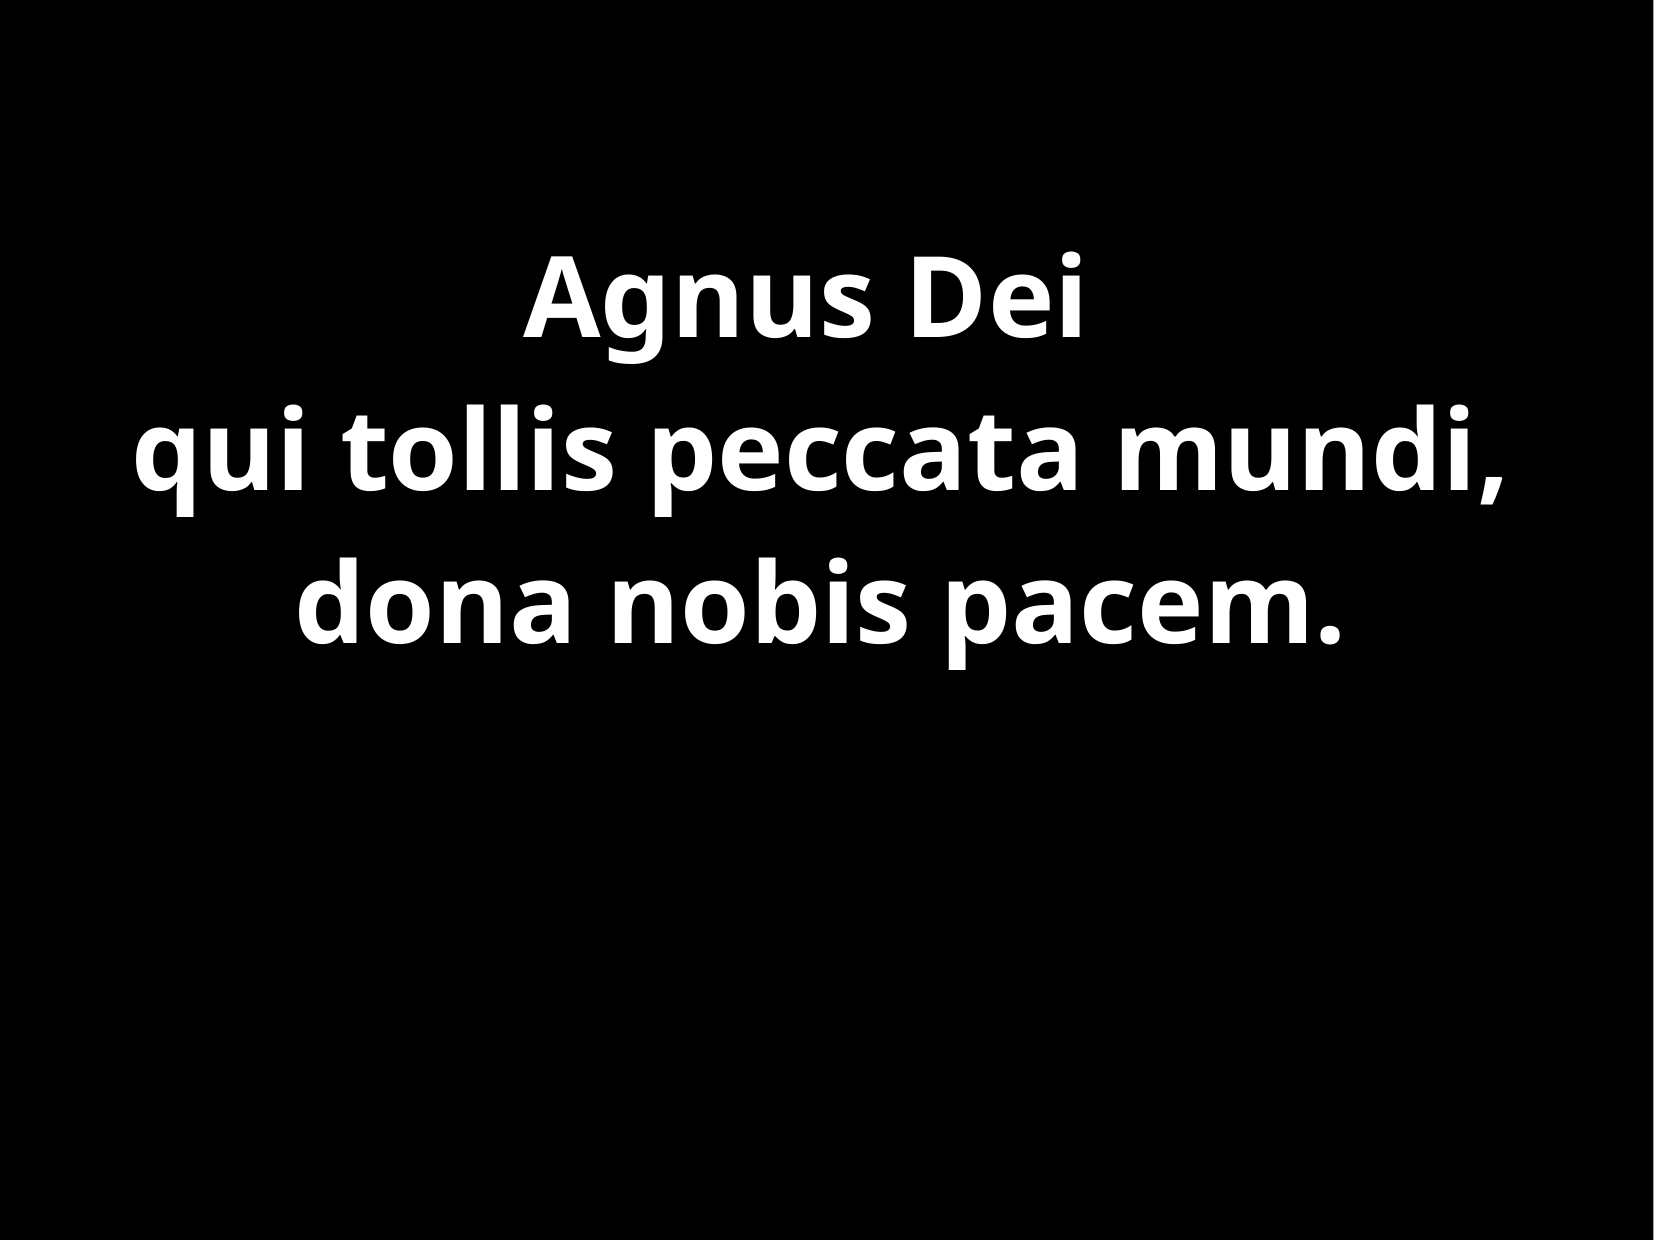

# Agnus Dei
qui tollis peccata mundi,
dona nobis pacem.